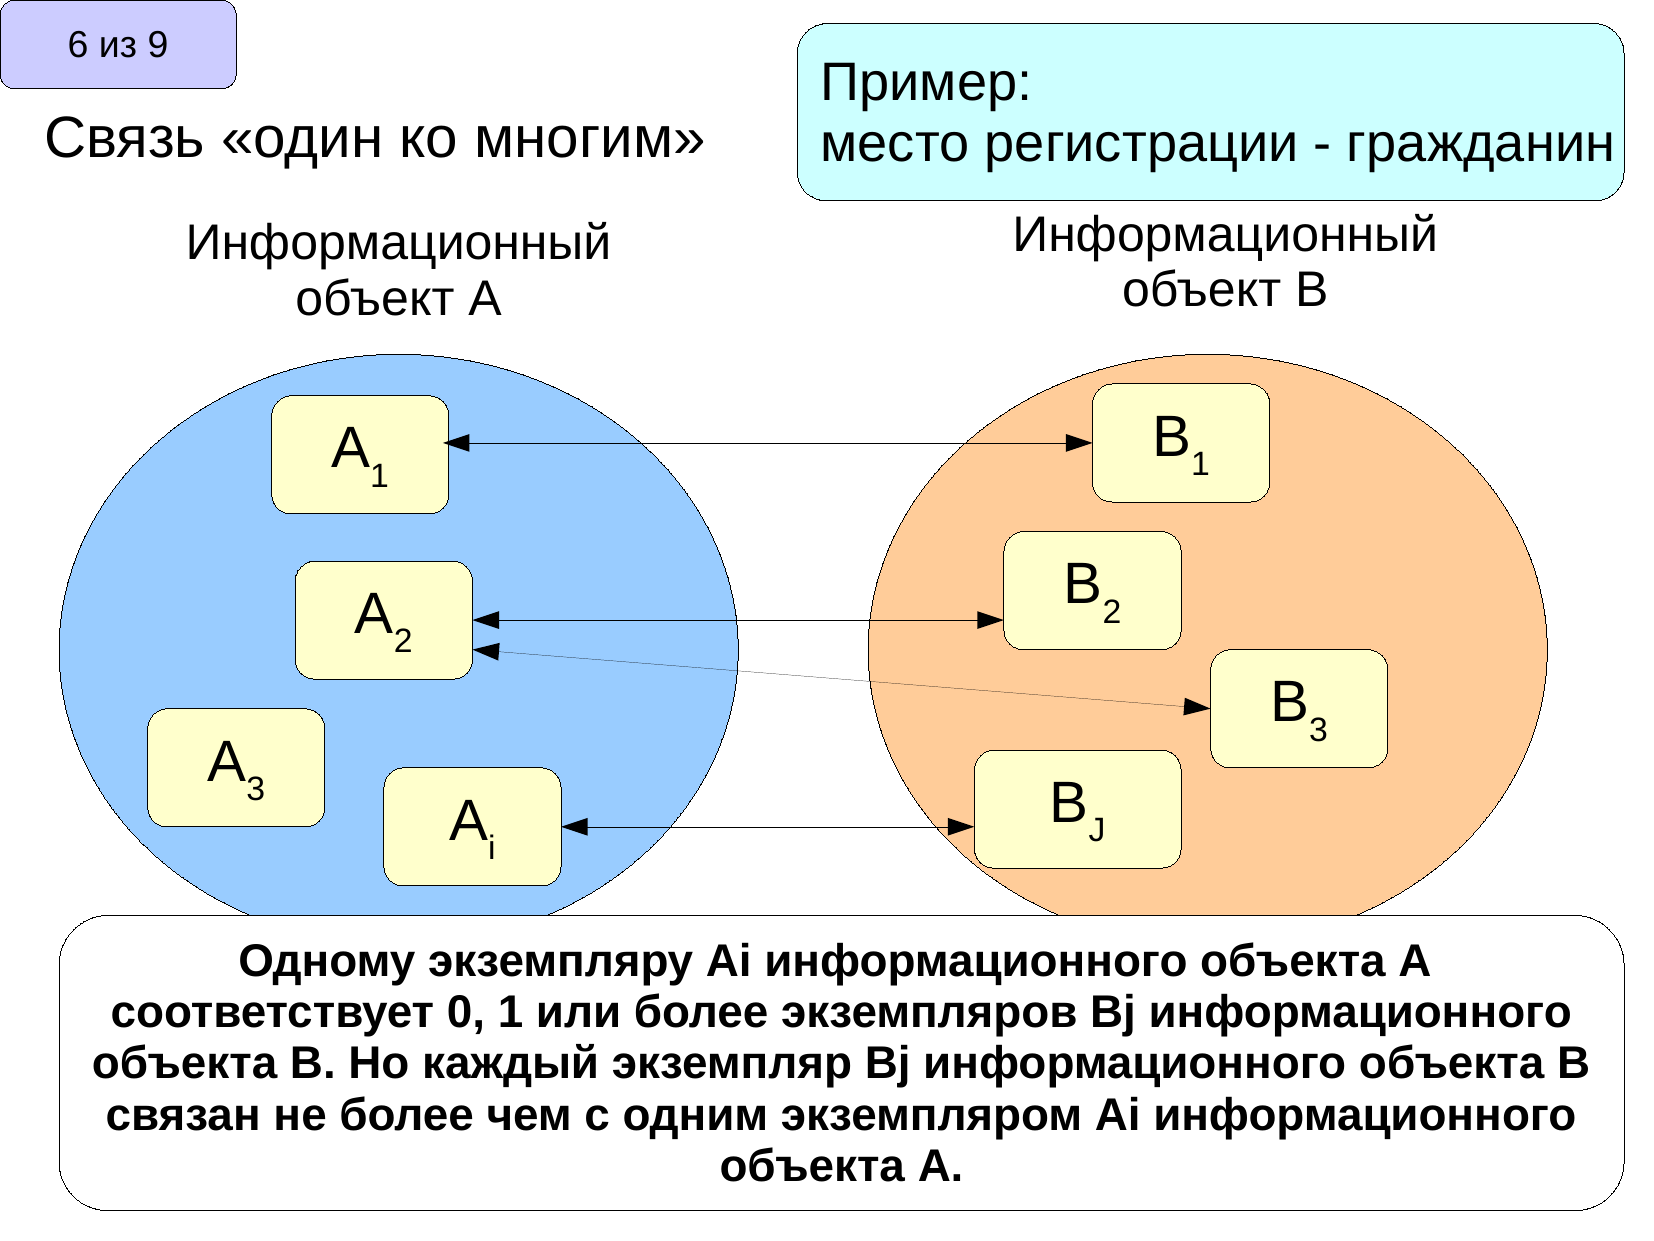

6 из 9
Пример:
место регистрации - гражданин
Связь «один ко многим»
Информационный объект B
Информационный объект А
B1
A1
B2
A2
B3
A3
BJ
Ai
Одному экземпляру Аi информационного объекта А
соответствует 0, 1 или более экземпляров Bj информационного
объекта B. Но каждый экземпляр Bj информационного объекта B
связан не более чем с одним экземпляром Ai информационного
объекта А.